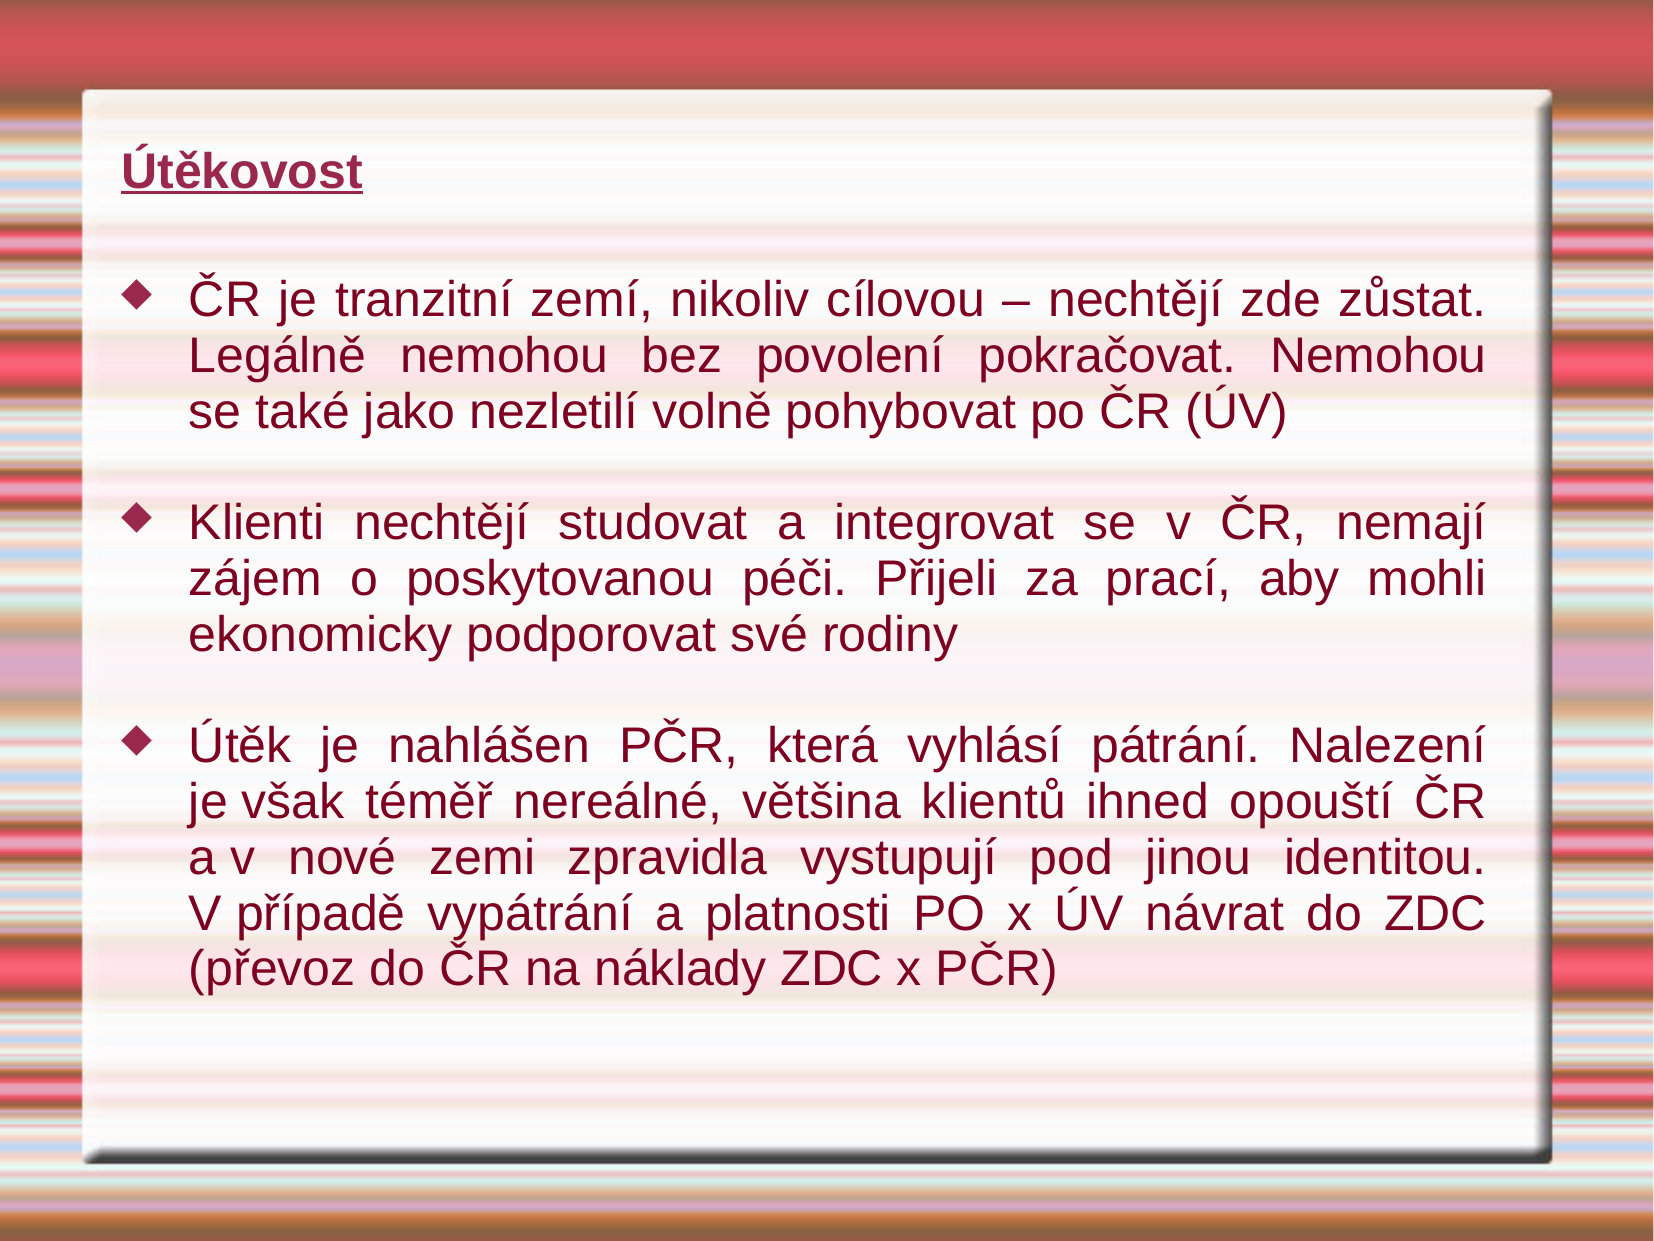

# Útěkovost
ČR je tranzitní zemí, nikoliv cílovou – nechtějí zde zůstat. Legálně nemohou bez povolení pokračovat. Nemohou se také jako nezletilí volně pohybovat po ČR (ÚV)
Klienti nechtějí studovat a integrovat se v ČR, nemají zájem o poskytovanou péči. Přijeli za prací, aby mohli ekonomicky podporovat své rodiny
Útěk je nahlášen PČR, která vyhlásí pátrání. Nalezení je však téměř nereálné, většina klientů ihned opouští ČR a v nové zemi zpravidla vystupují pod jinou identitou. V případě vypátrání a platnosti PO x ÚV návrat do ZDC (převoz do ČR na náklady ZDC x PČR)